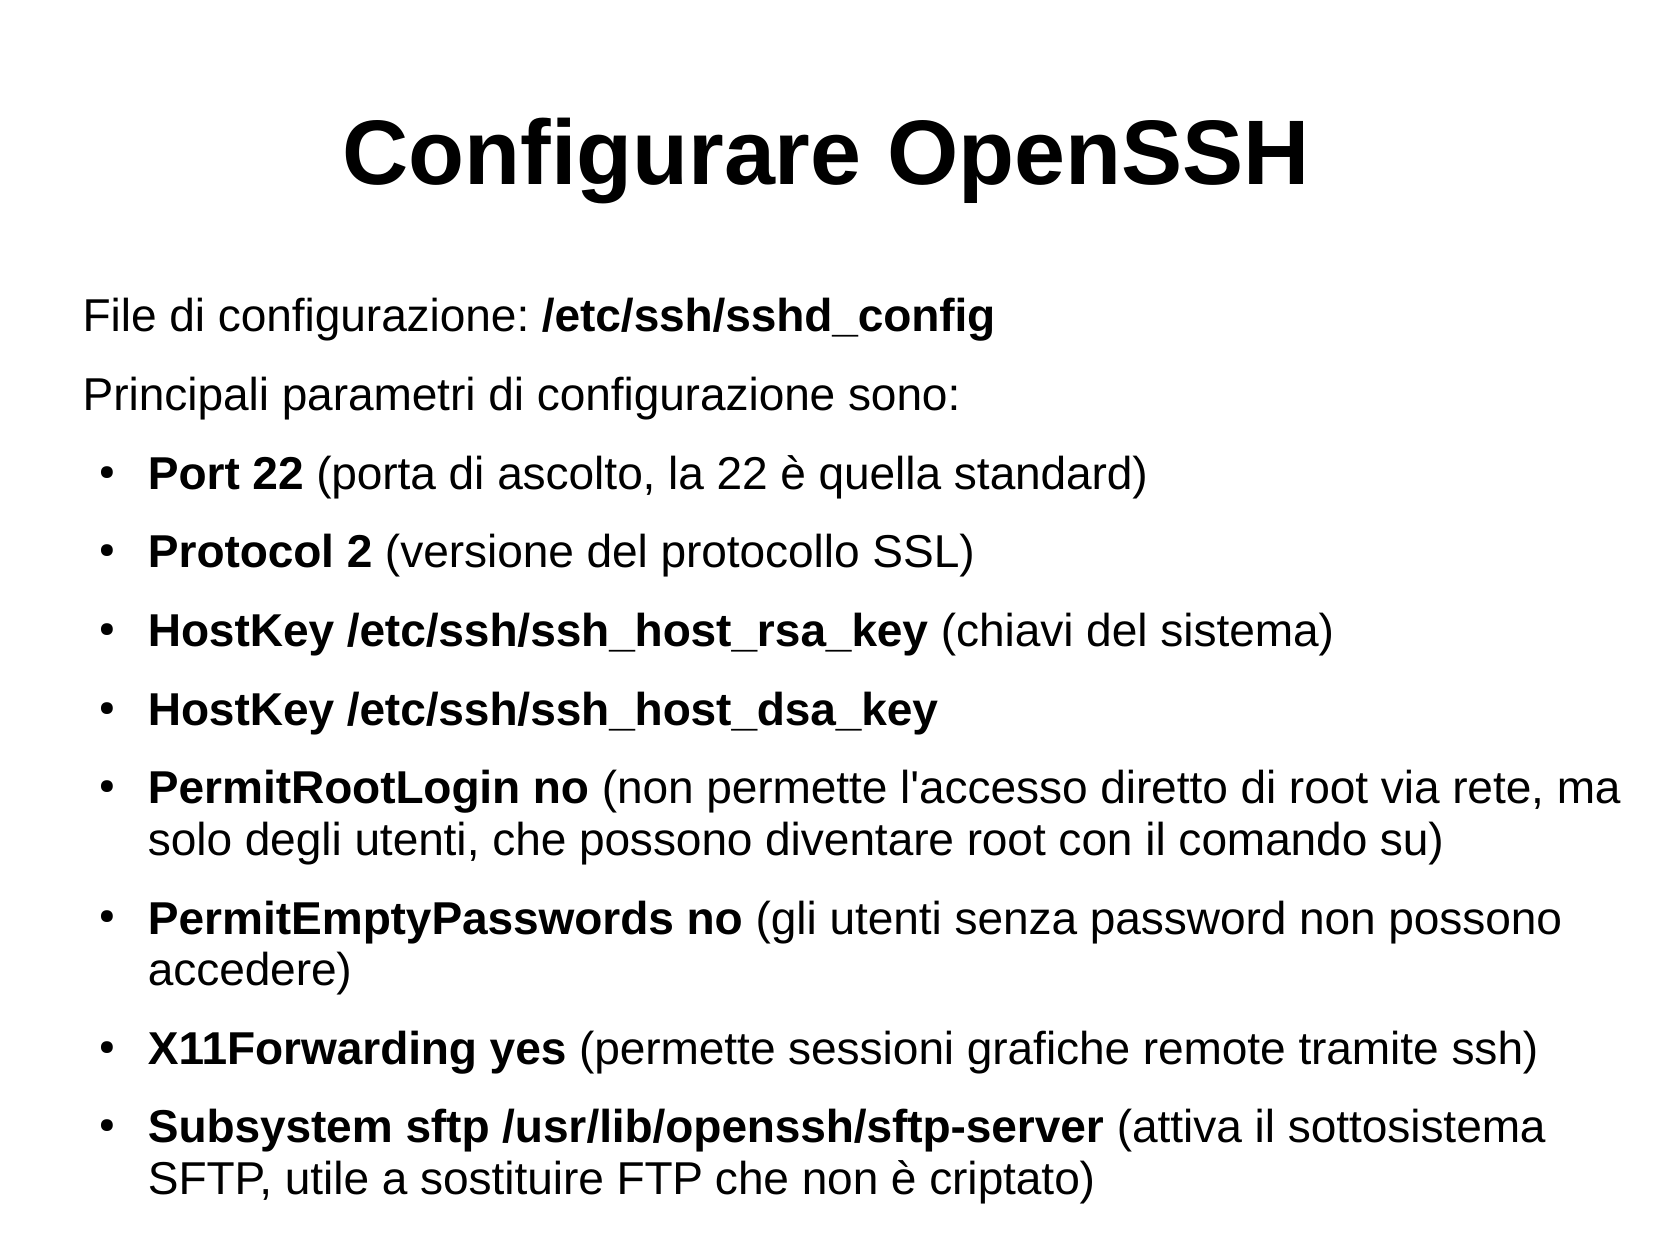

# Configurare OpenSSH
File di configurazione: /etc/ssh/sshd_config
Principali parametri di configurazione sono:
Port 22 (porta di ascolto, la 22 è quella standard)
Protocol 2 (versione del protocollo SSL)
HostKey /etc/ssh/ssh_host_rsa_key (chiavi del sistema)
HostKey /etc/ssh/ssh_host_dsa_key
PermitRootLogin no (non permette l'accesso diretto di root via rete, ma solo degli utenti, che possono diventare root con il comando su)
PermitEmptyPasswords no (gli utenti senza password non possono accedere)
X11Forwarding yes (permette sessioni grafiche remote tramite ssh)
Subsystem sftp /usr/lib/openssh/sftp-server (attiva il sottosistema SFTP, utile a sostituire FTP che non è criptato)